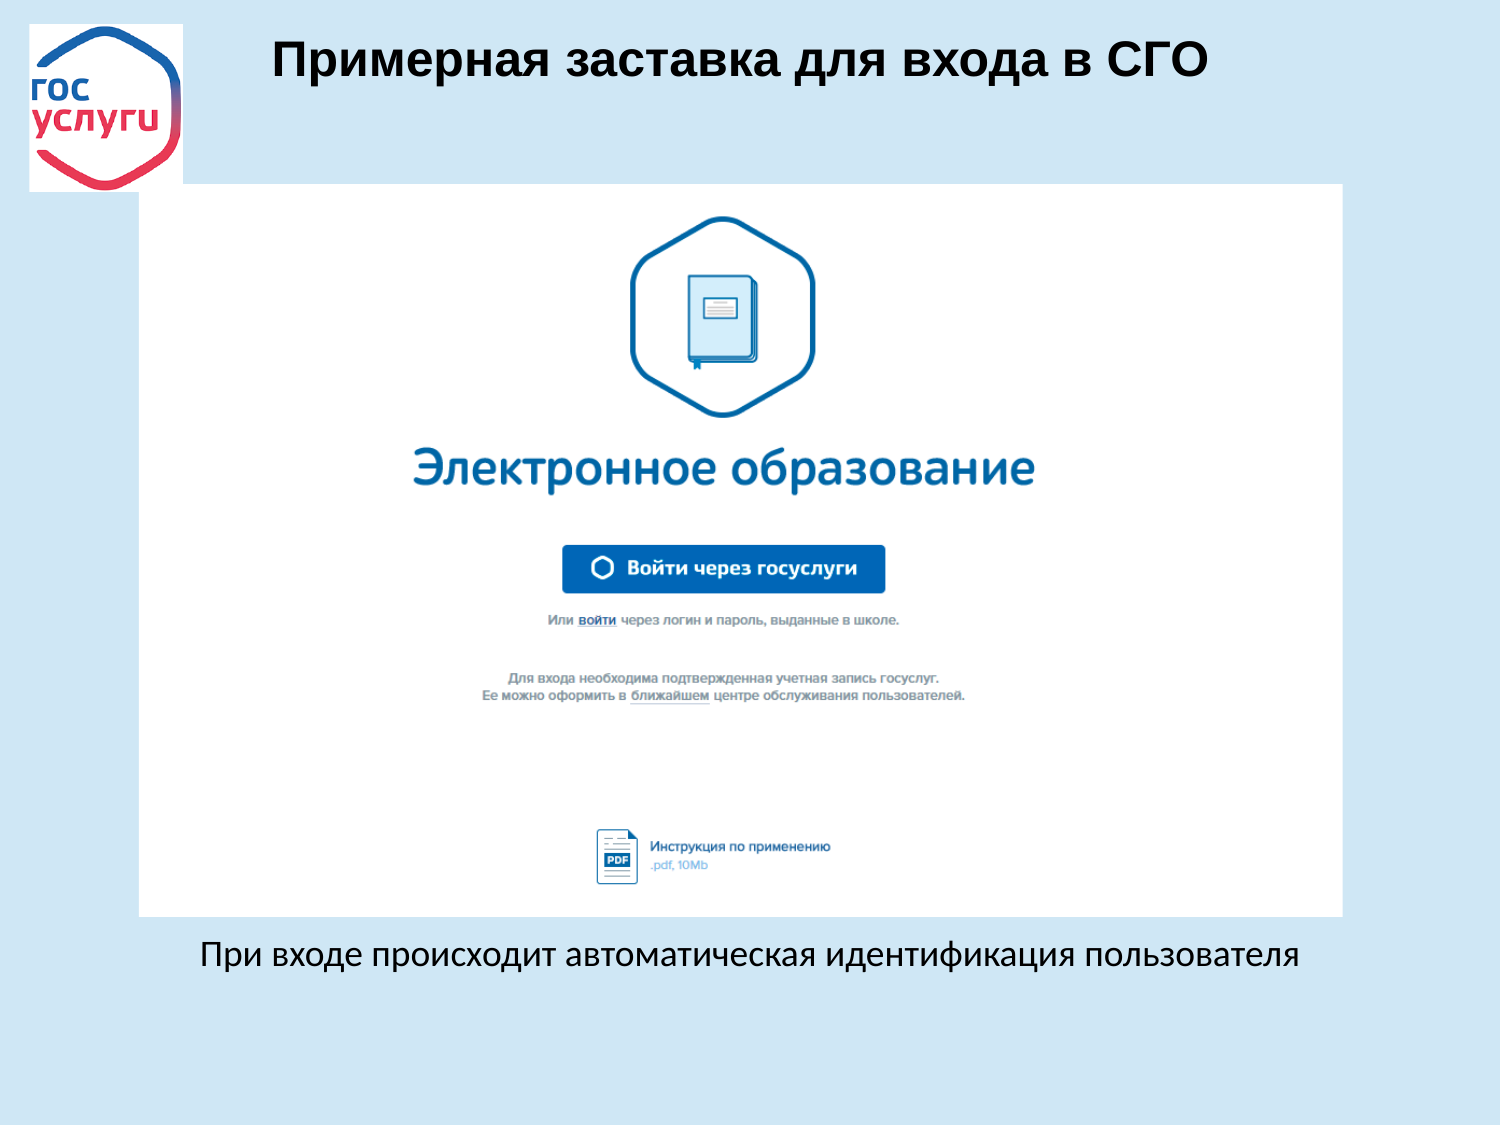

Примерная заставка для входа в СГО
При входе происходит автоматическая идентификация пользователя